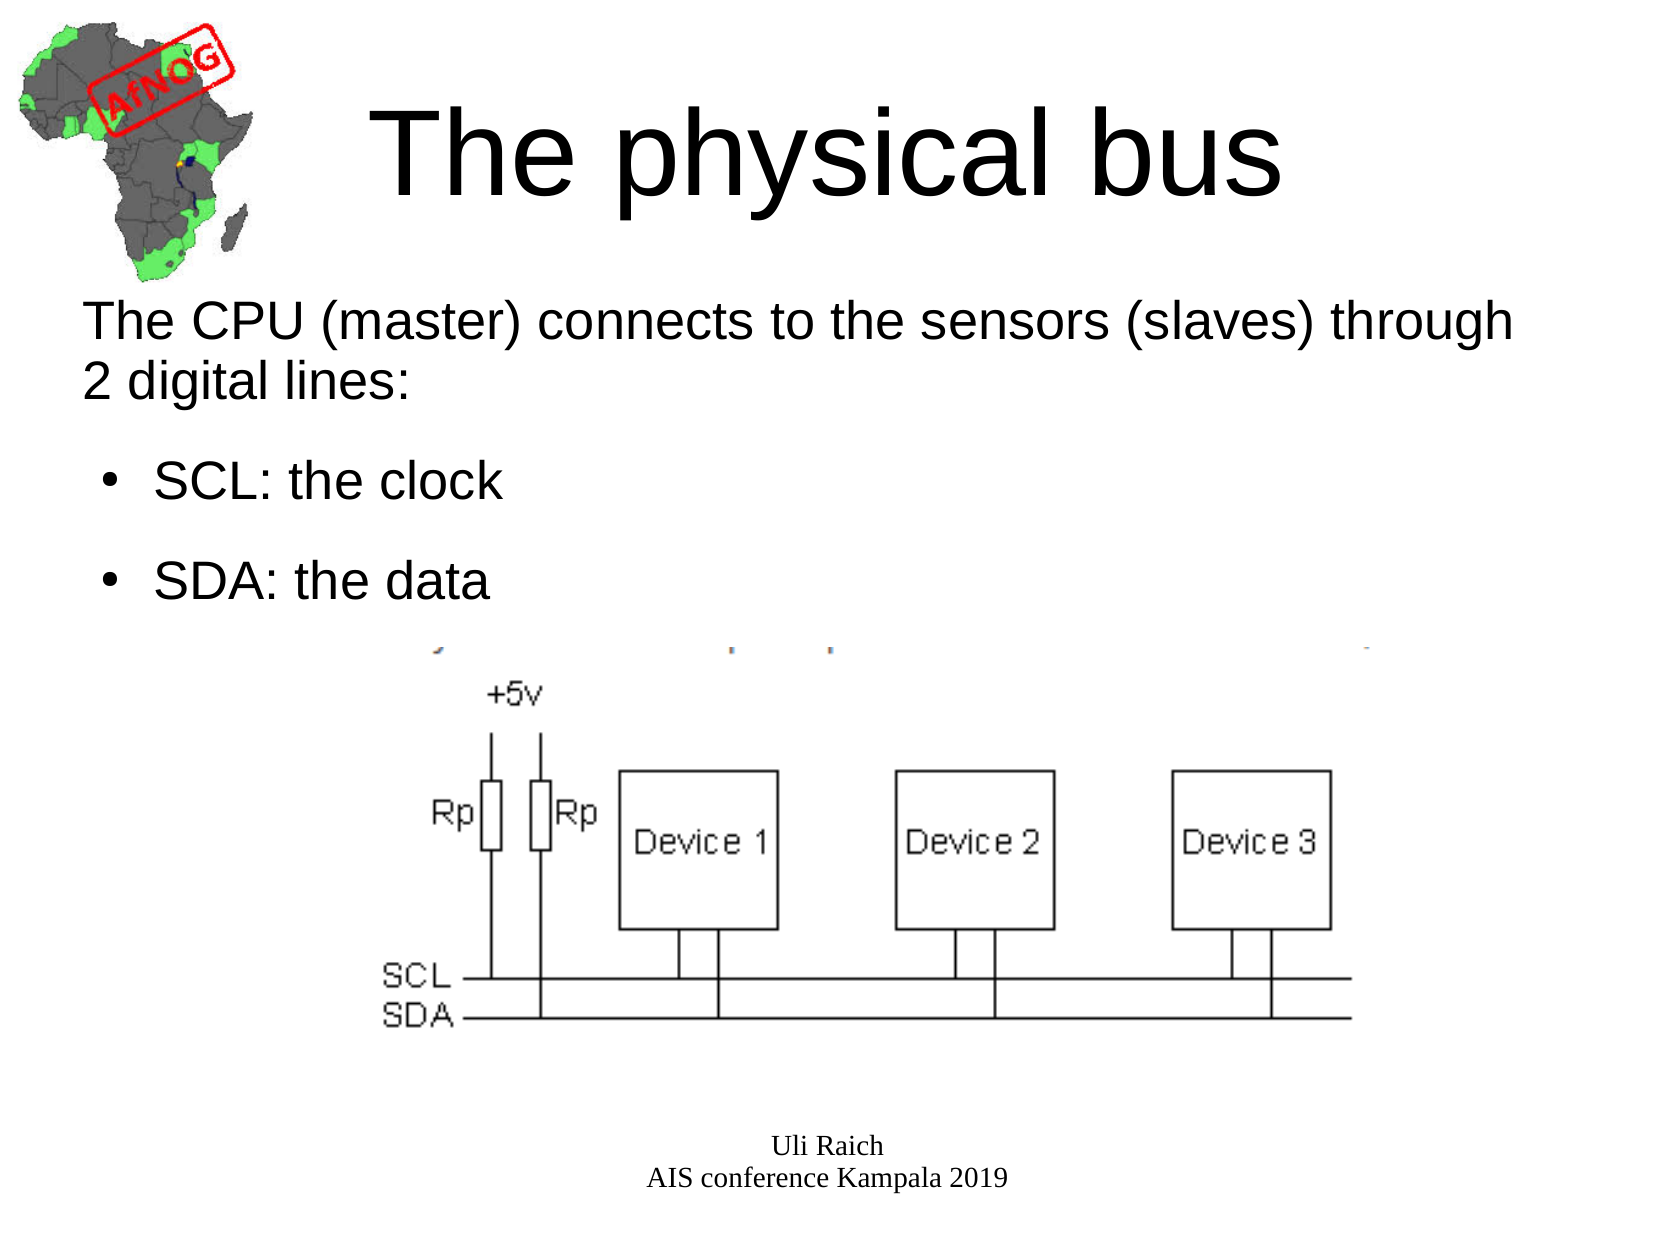

# The physical bus
The CPU (master) connects to the sensors (slaves) through
2 digital lines:
SCL: the clock
SDA: the data